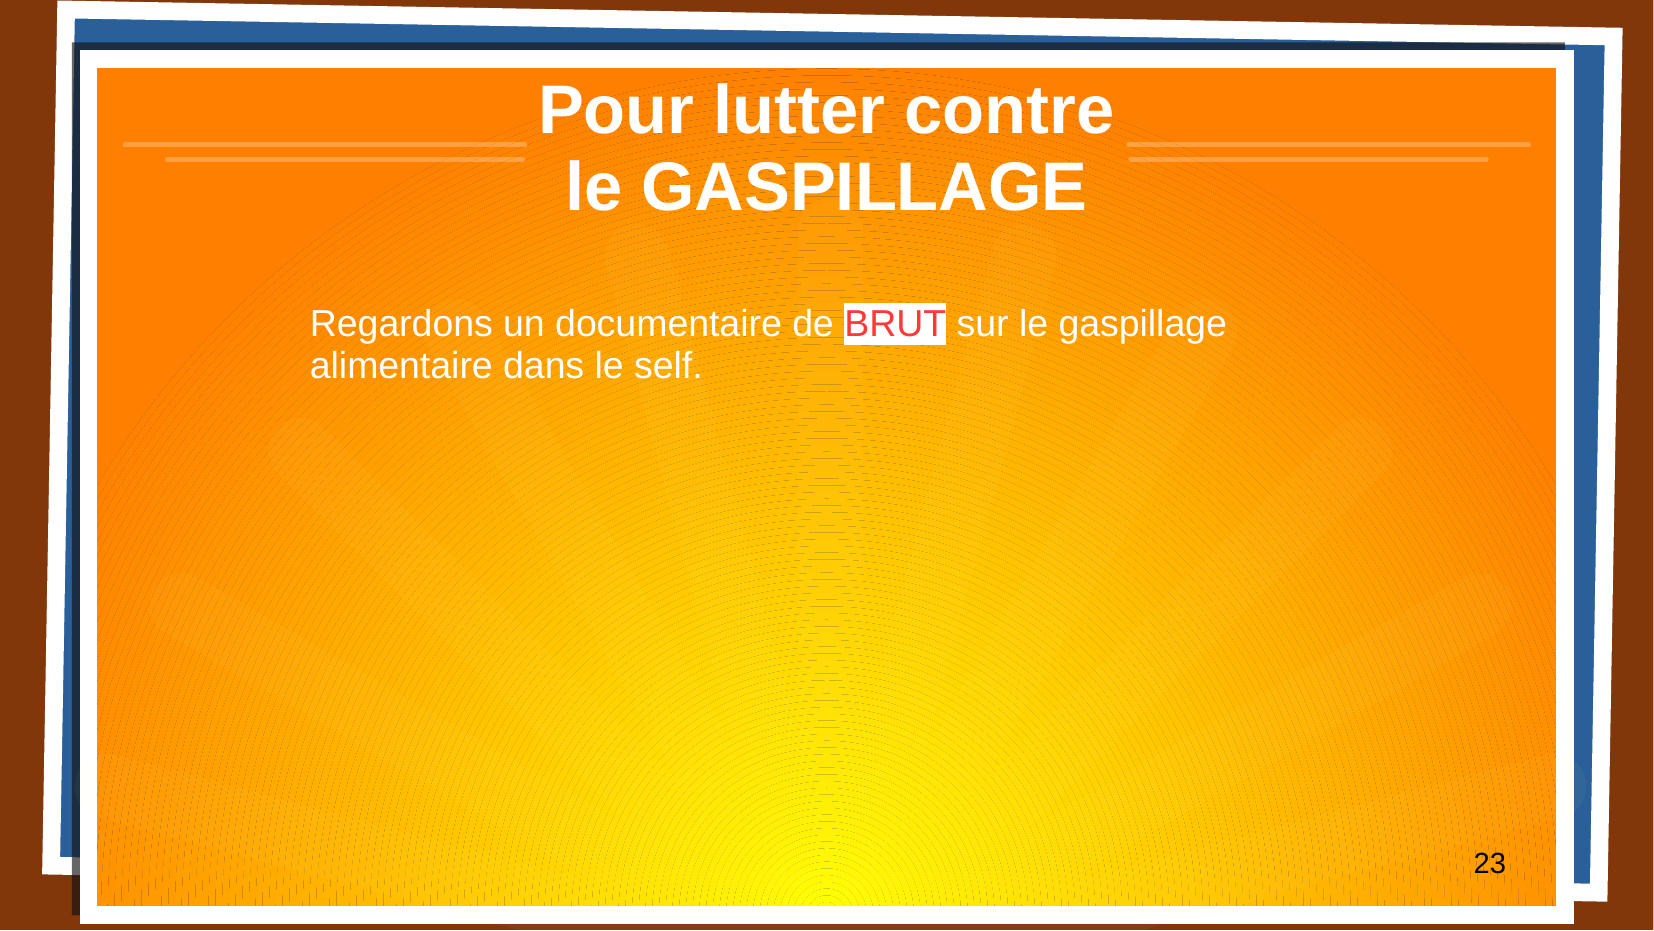

# Pour lutter contre le GASPILLAGE
Regardons un documentaire de BRUT sur le gaspillage alimentaire dans le self.
23